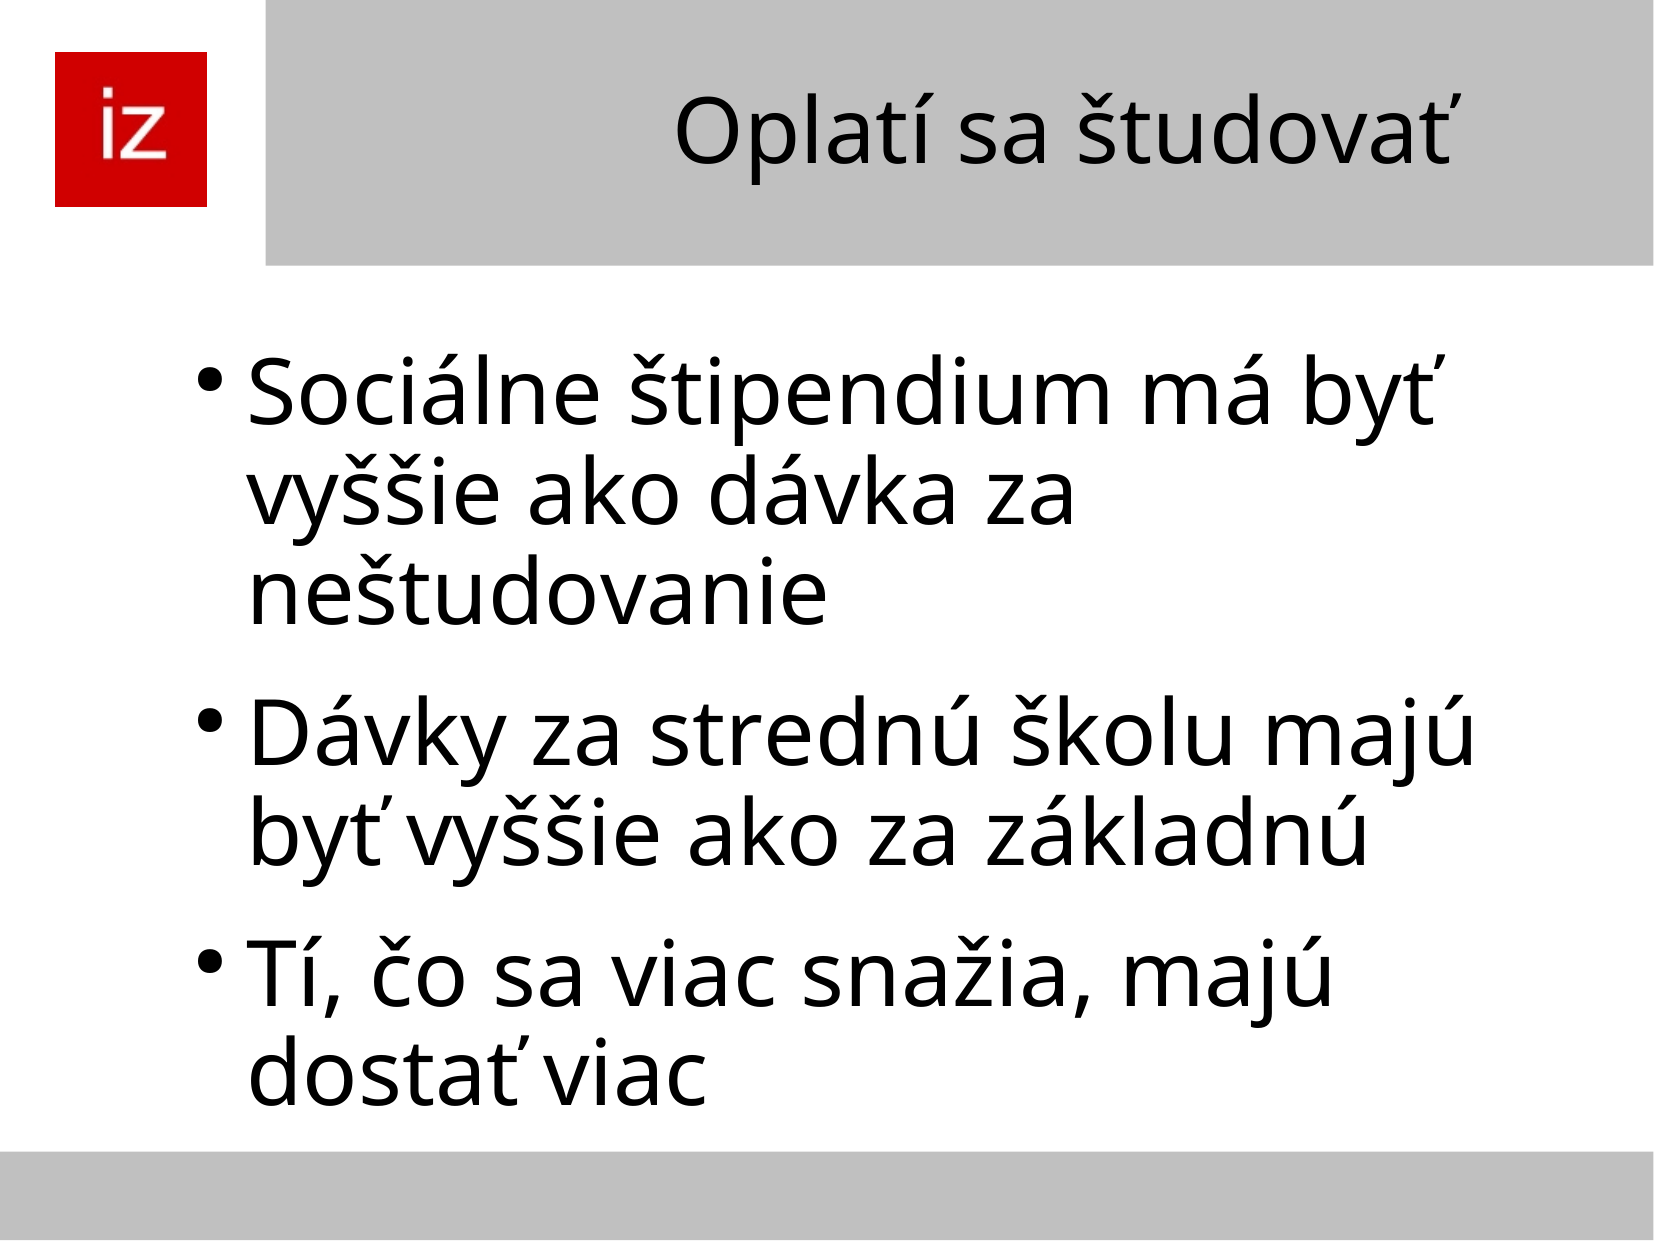

# Oplatí sa študovať
Sociálne štipendium má byť vyššie ako dávka za neštudovanie
Dávky za strednú školu majú byť vyššie ako za základnú
Tí, čo sa viac snažia, majú dostať viac